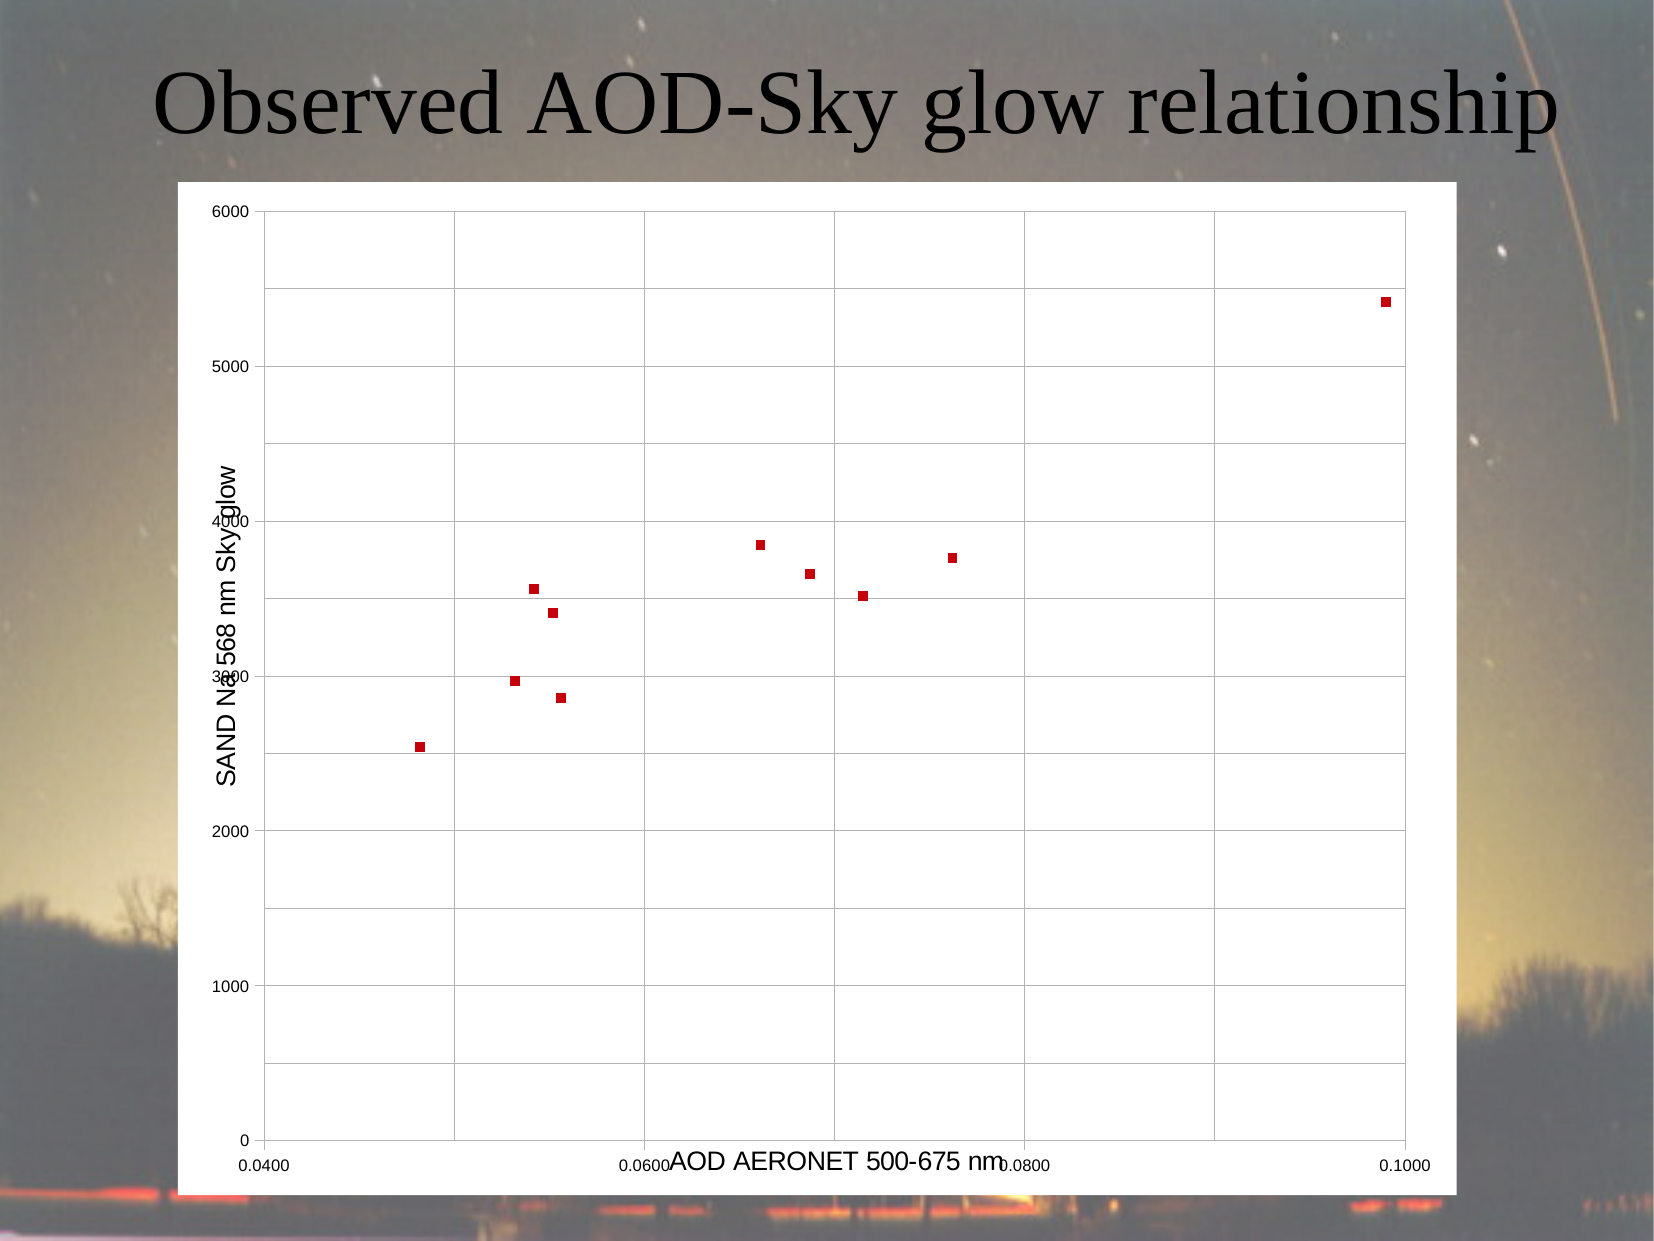

Observed AOD-Sky glow relationship
### Chart
| Category | Colonne H | Colonne I |
|---|---|---|